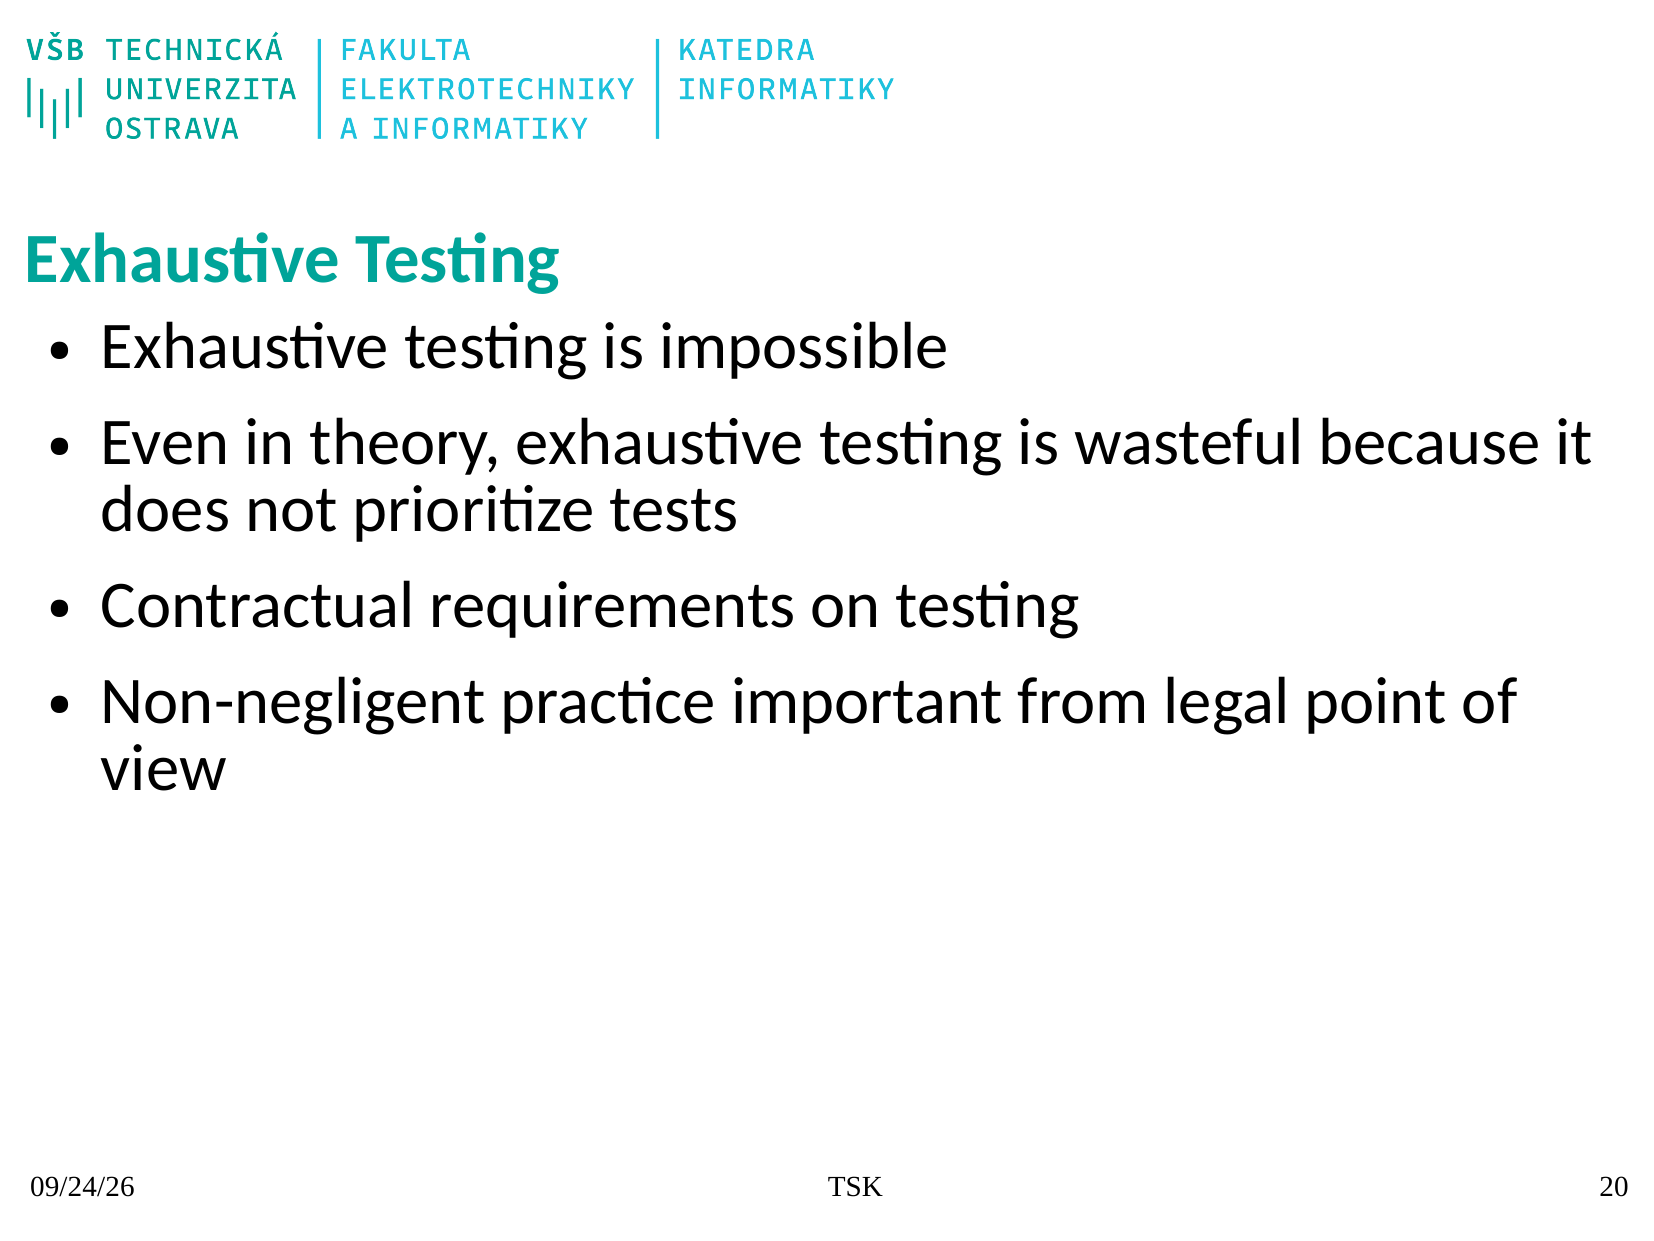

# Exhaustive Testing
Exhaustive testing is impossible
Even in theory, exhaustive testing is wasteful because it does not prioritize tests
Contractual requirements on testing
Non-negligent practice important from legal point of view
TSK
20